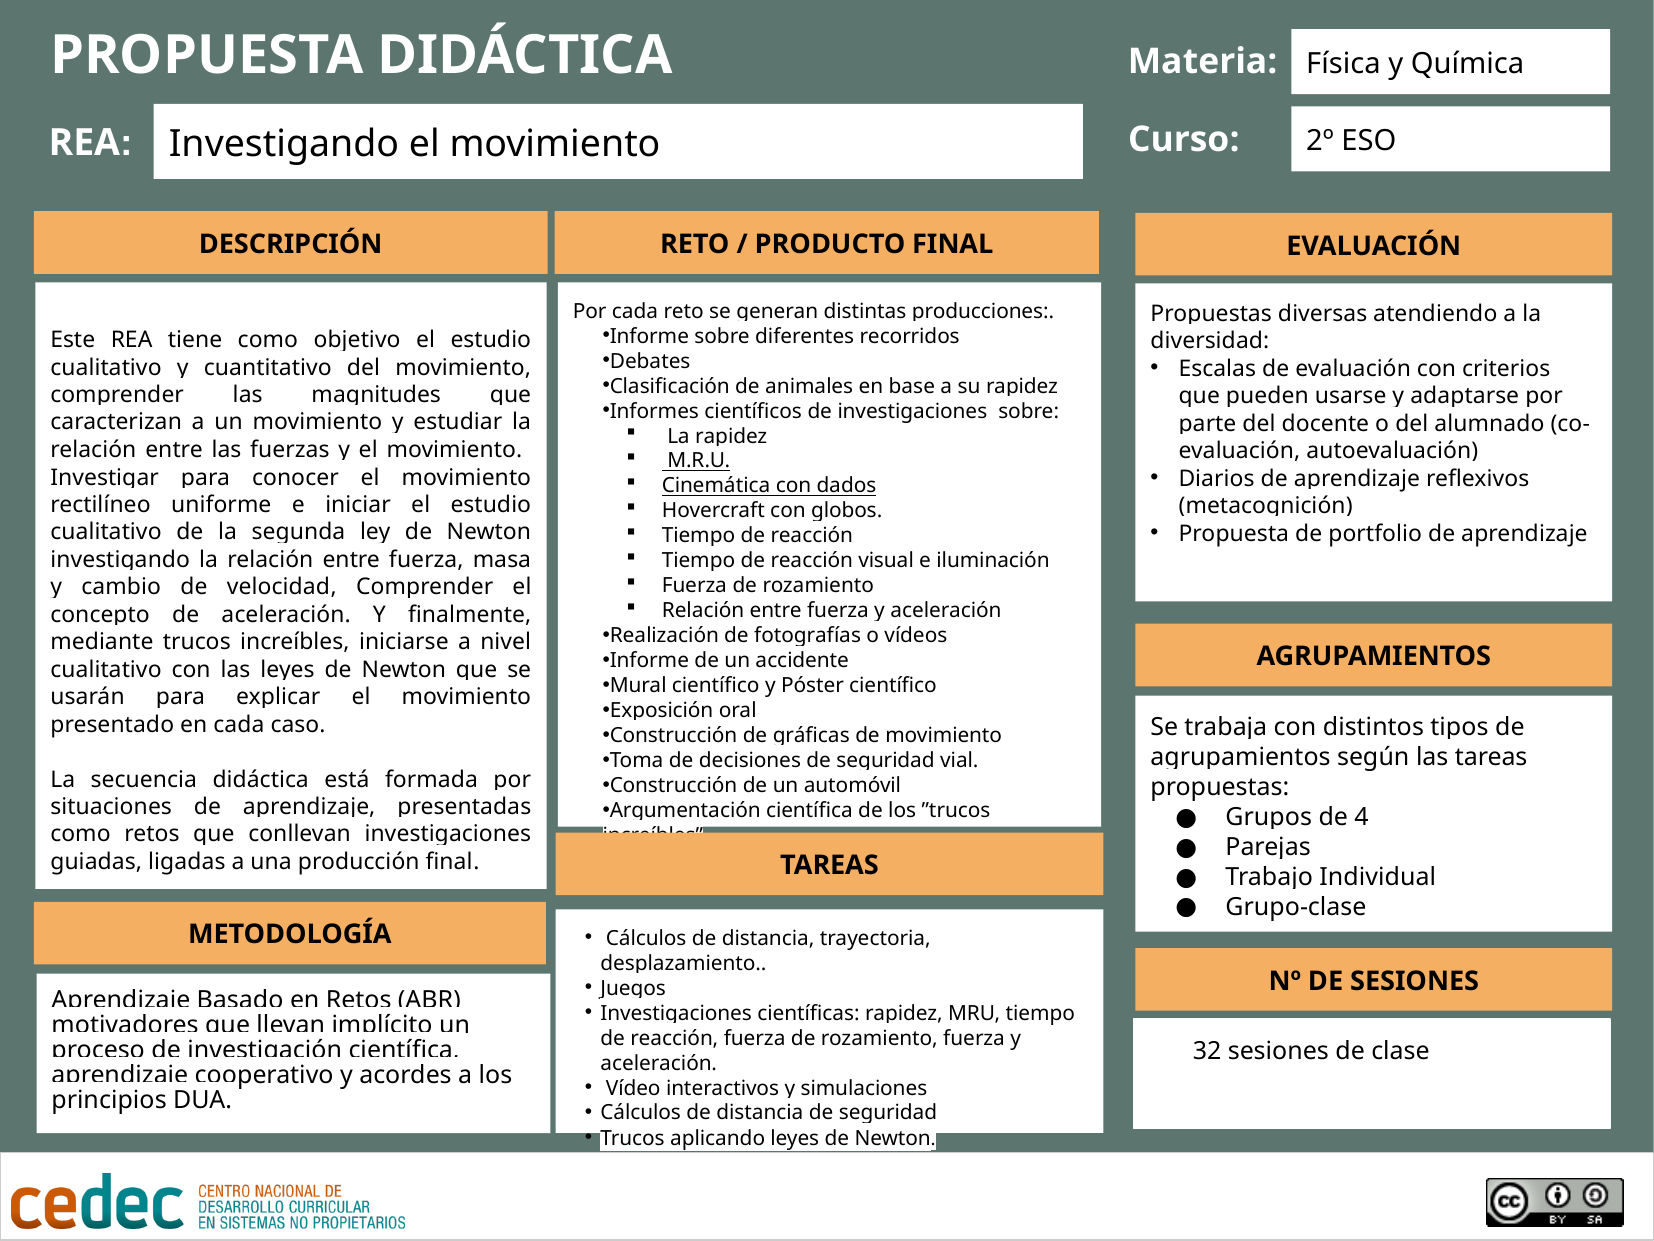

PROPUESTA DIDÁCTICA
Física y Química
Materia:
Investigando el movimiento
2º ESO
Curso:
REA:
DESCRIPCIÓN
RETO / PRODUCTO FINAL
EVALUACIÓN
Este REA tiene como objetivo el estudio cualitativo y cuantitativo del movimiento, comprender las magnitudes que caracterizan a un movimiento y estudiar la relación entre las fuerzas y el movimiento. Investigar para conocer el movimiento rectilíneo uniforme e iniciar el estudio cualitativo de la segunda ley de Newton investigando la relación entre fuerza, masa y cambio de velocidad, Comprender el concepto de aceleración. Y finalmente, mediante trucos increíbles, iniciarse a nivel cualitativo con las leyes de Newton que se usarán para explicar el movimiento presentado en cada caso.
La secuencia didáctica está formada por situaciones de aprendizaje, presentadas como retos que conllevan investigaciones guiadas, ligadas a una producción final.
Por cada reto se generan distintas producciones:.
Informe sobre diferentes recorridos
Debates
Clasificación de animales en base a su rapidez
Informes científicos de investigaciones sobre:
 La rapidez
 M.R.U.
Cinemática con dados
Hovercraft con globos.
Tiempo de reacción
Tiempo de reacción visual e iluminación
Fuerza de rozamiento
Relación entre fuerza y aceleración
Realización de fotografías o vídeos
Informe de un accidente
Mural científico y Póster científico
Exposición oral
Construcción de gráficas de movimiento
Toma de decisiones de seguridad vial.
Construcción de un automóvil
Argumentación científica de los ”trucos increíbles”
Propuestas diversas atendiendo a la diversidad:
Escalas de evaluación con criterios que pueden usarse y adaptarse por parte del docente o del alumnado (co-evaluación, autoevaluación)
Diarios de aprendizaje reflexivos (metacognición)
Propuesta de portfolio de aprendizaje
AGRUPAMIENTOS
Se trabaja con distintos tipos de agrupamientos según las tareas propuestas:
Grupos de 4
Parejas
Trabajo Individual
Grupo-clase
TAREAS
METODOLOGÍA
 Cálculos de distancia, trayectoria, desplazamiento..
Juegos
Investigaciones científicas: rapidez, MRU, tiempo de reacción, fuerza de rozamiento, fuerza y aceleración.
 Vídeo interactivos y simulaciones
Cálculos de distancia de seguridad
Trucos aplicando leyes de Newton.
Nº DE SESIONES
Aprendizaje Basado en Retos (ABR) motivadores que llevan implícito un proceso de investigación científica, aprendizaje cooperativo y acordes a los principios DUA.
 32 sesiones de clase